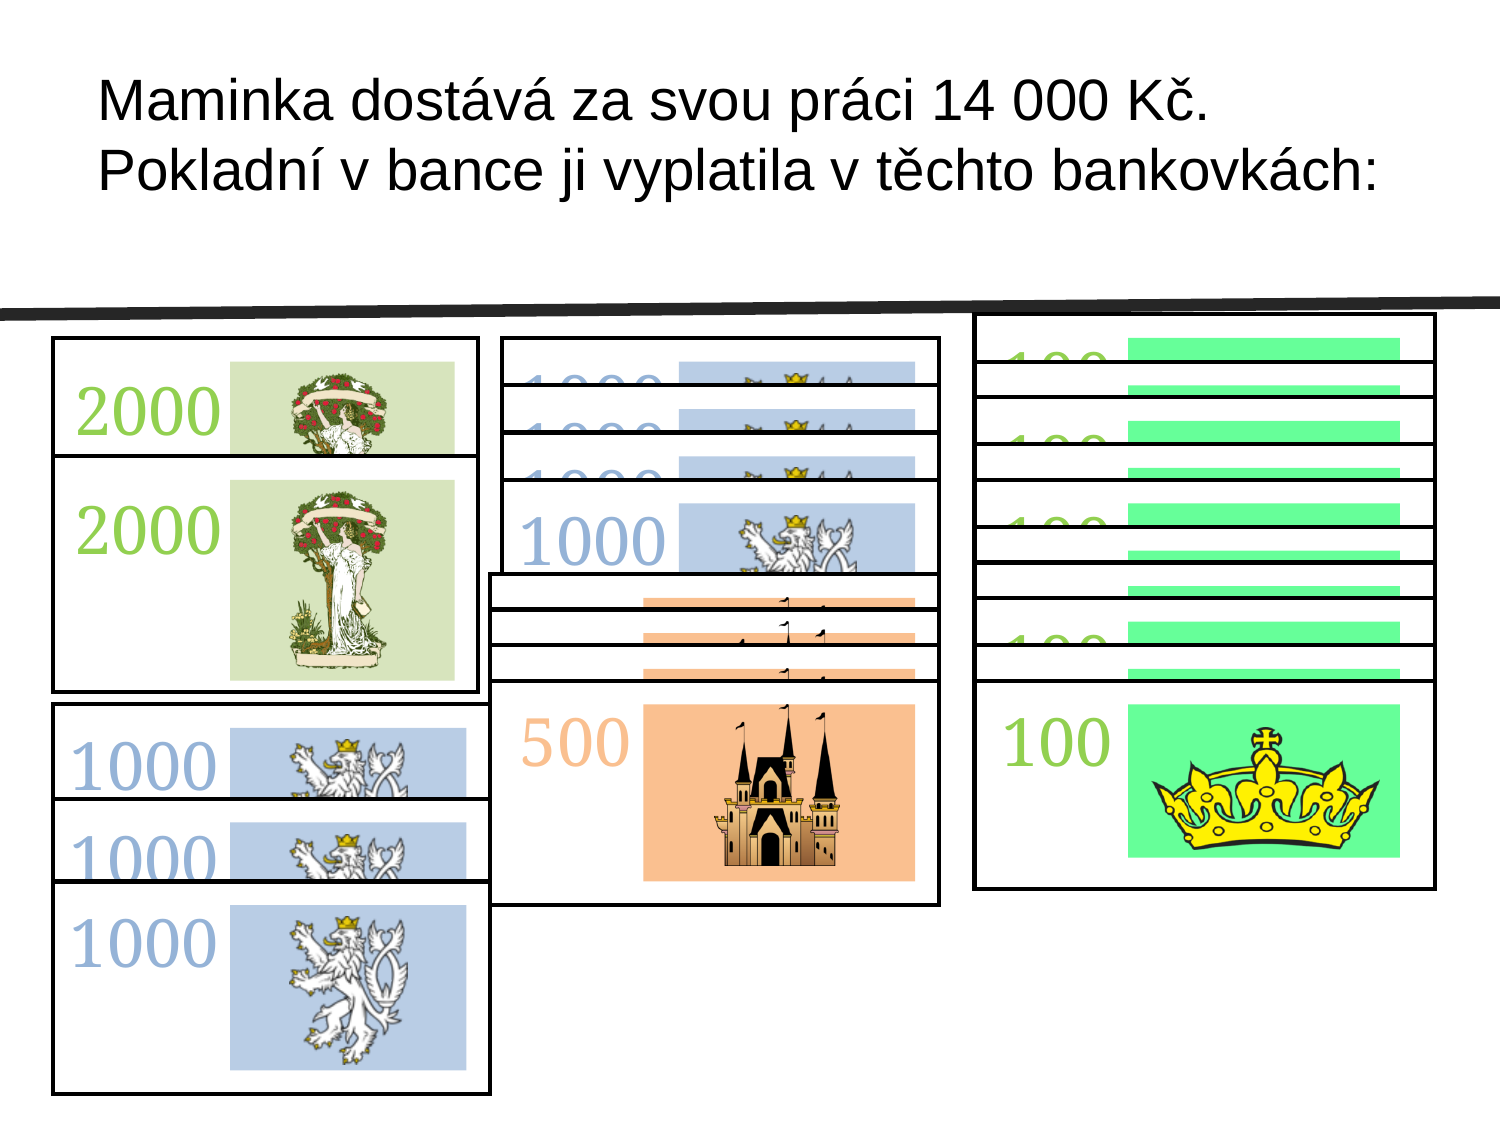

Maminka dostává za svou práci 14 000 Kč.
Pokladní v bance ji vyplatila v těchto bankovkách:
100
2000
1000
100
1000
100
1000
100
2000
1000
100
100
100
500
100
500
500
100
500
100
1000
1000
1000